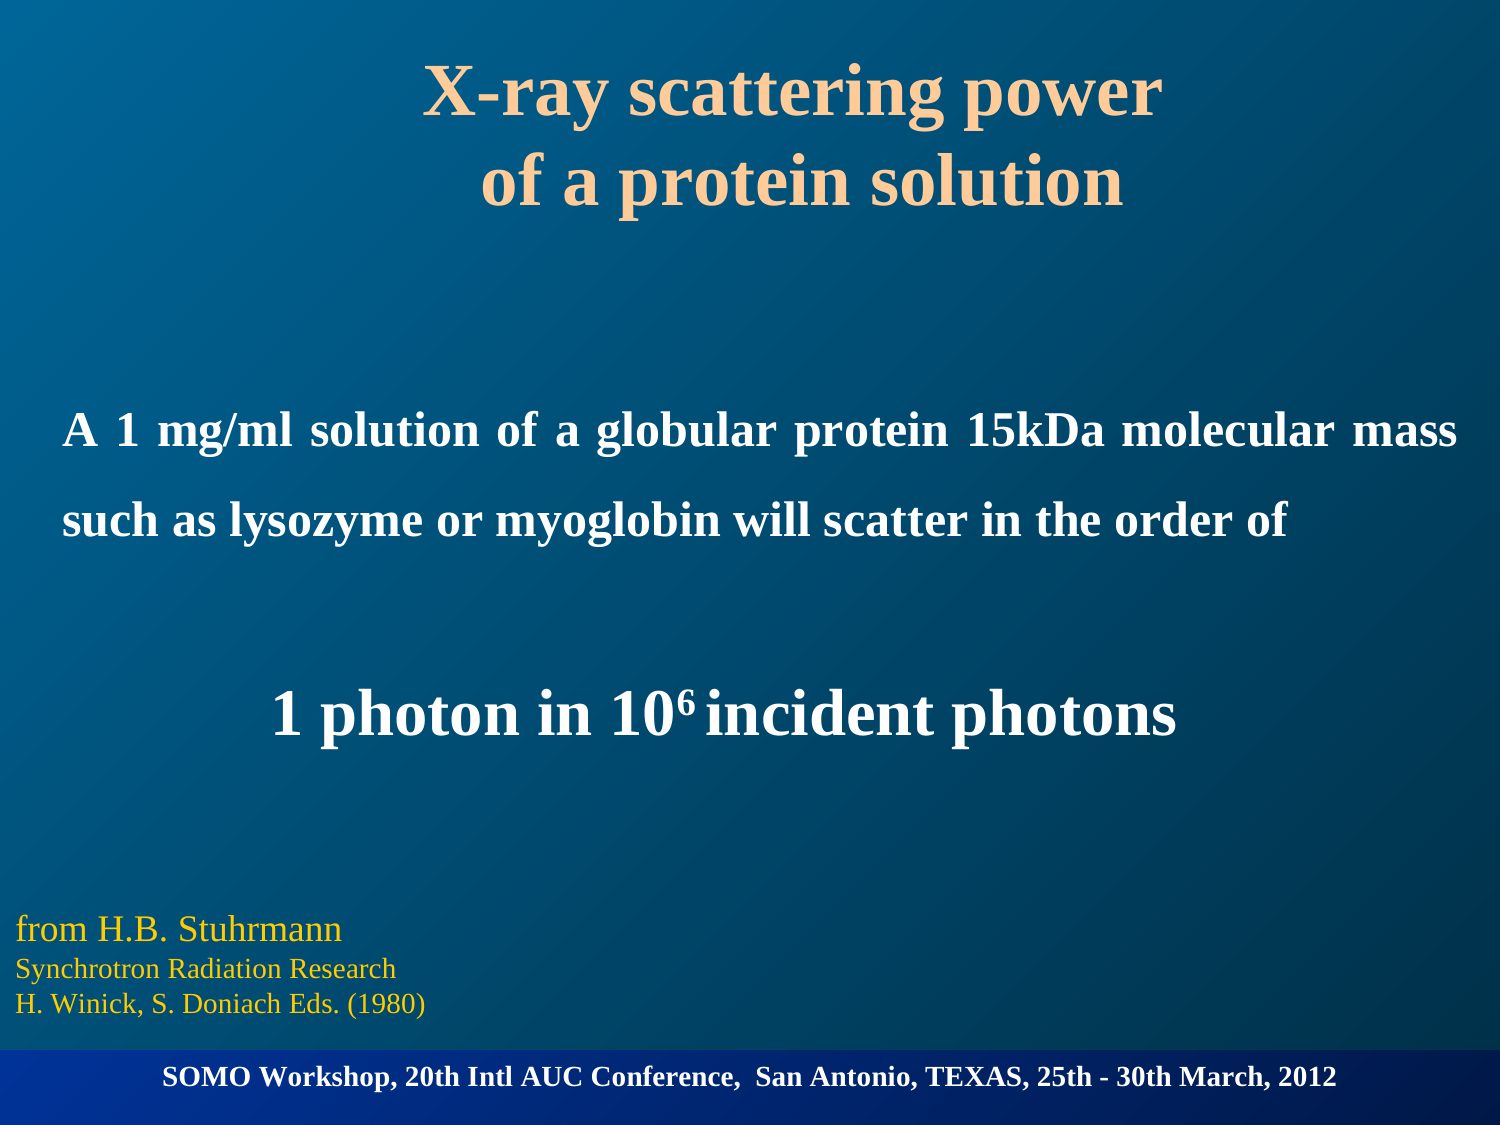

X-ray scattering power
of a protein solution
A 1 mg/ml solution of a globular protein 15kDa molecular mass such as lysozyme or myoglobin will scatter in the order of
1 photon in 106 incident photons
from H.B. Stuhrmann
Synchrotron Radiation Research
H. Winick, S. Doniach Eds. (1980)
SOMO Workshop, 20th Intl AUC Conference, San Antonio, TEXAS, 25th - 30th March, 2012